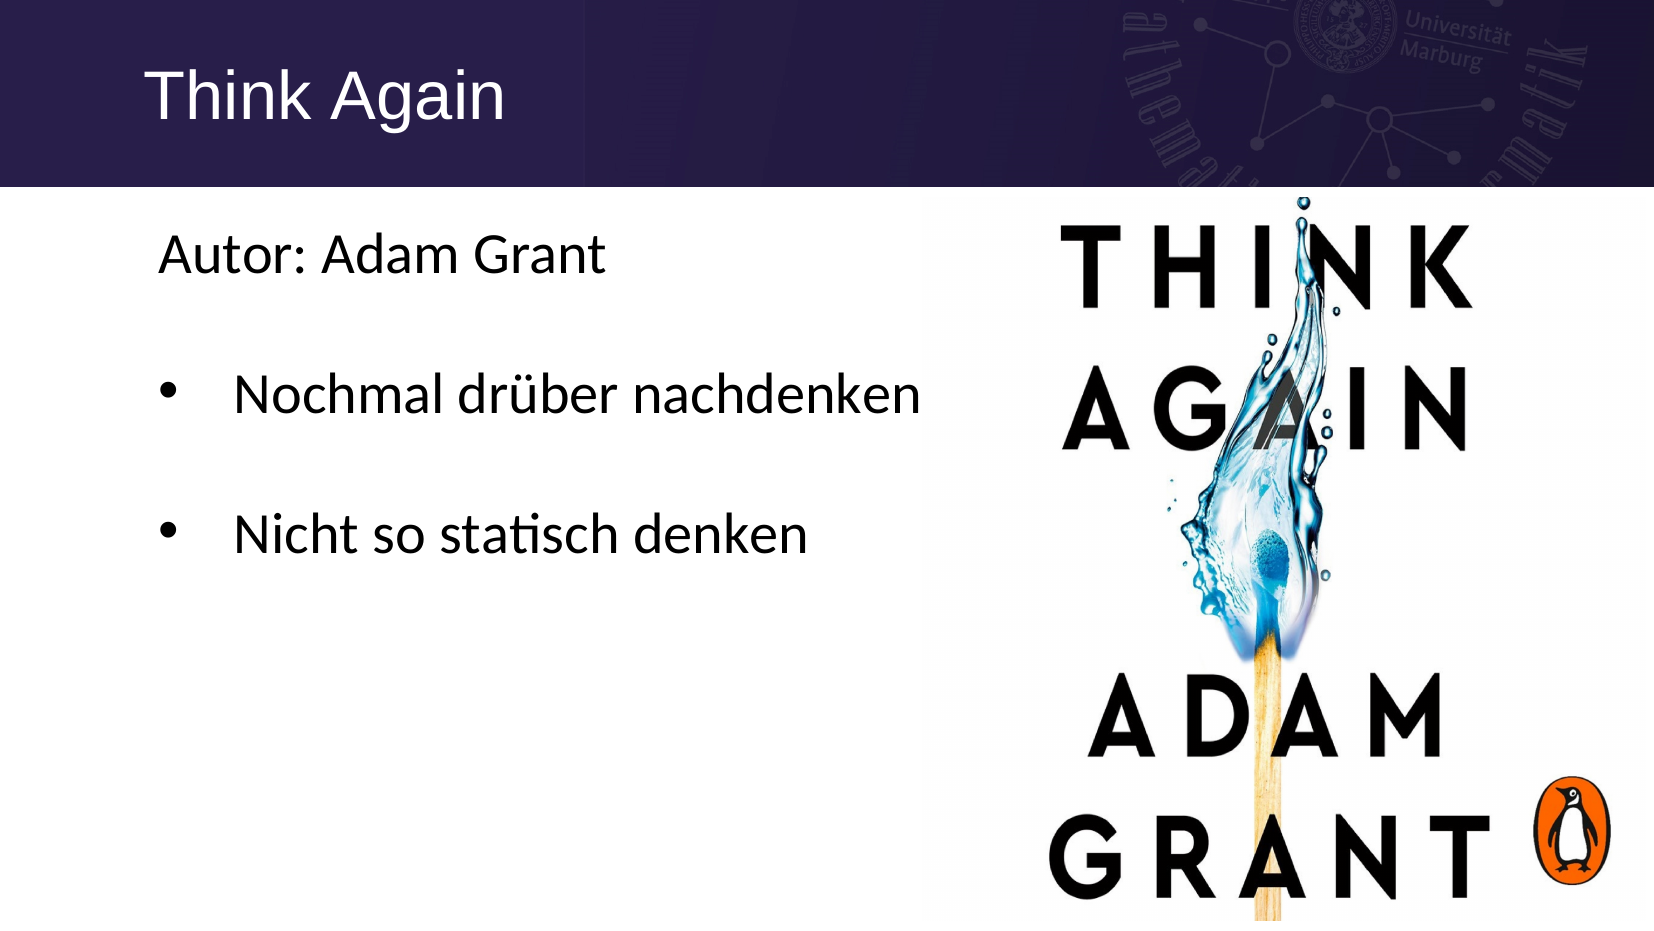

Think Again
#
Autor: Adam Grant
Nochmal drüber nachdenken
Nicht so statisch denken